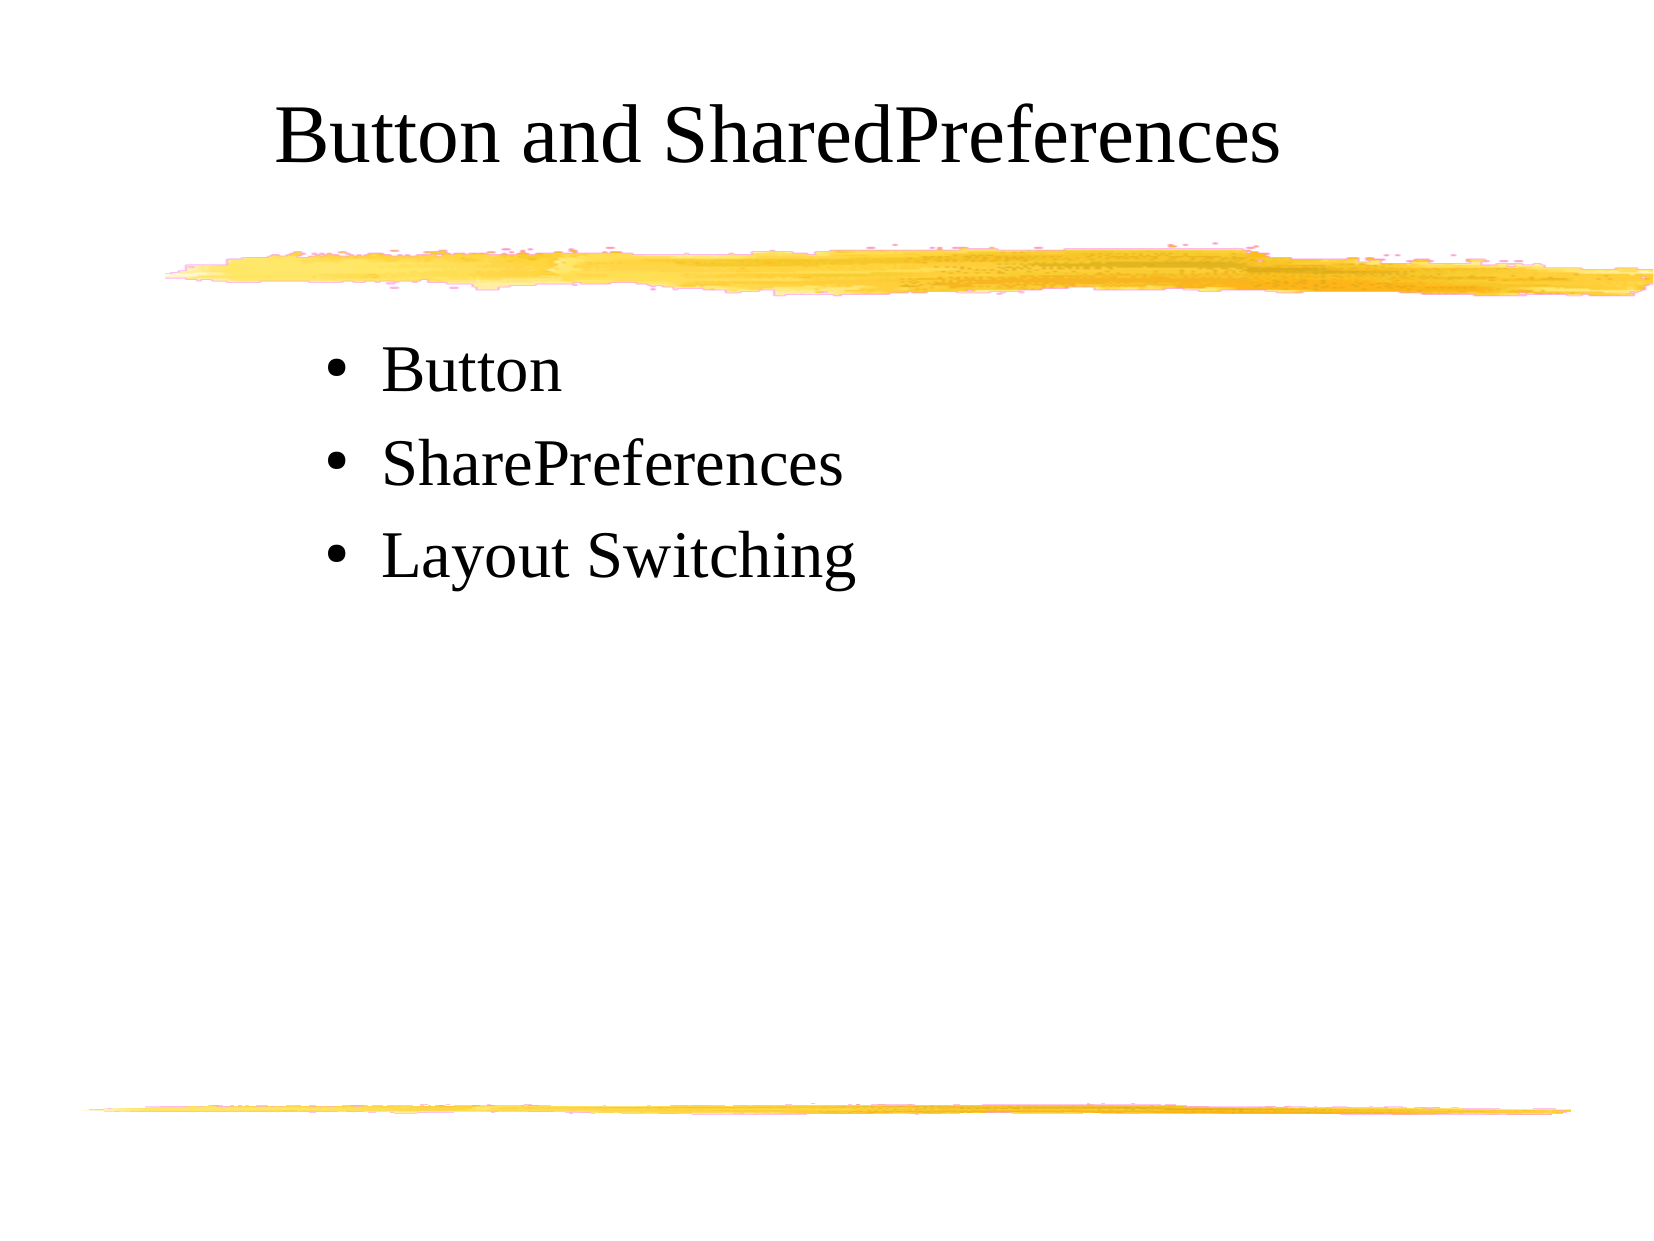

# Button and SharedPreferences
Button
SharePreferences
Layout Switching